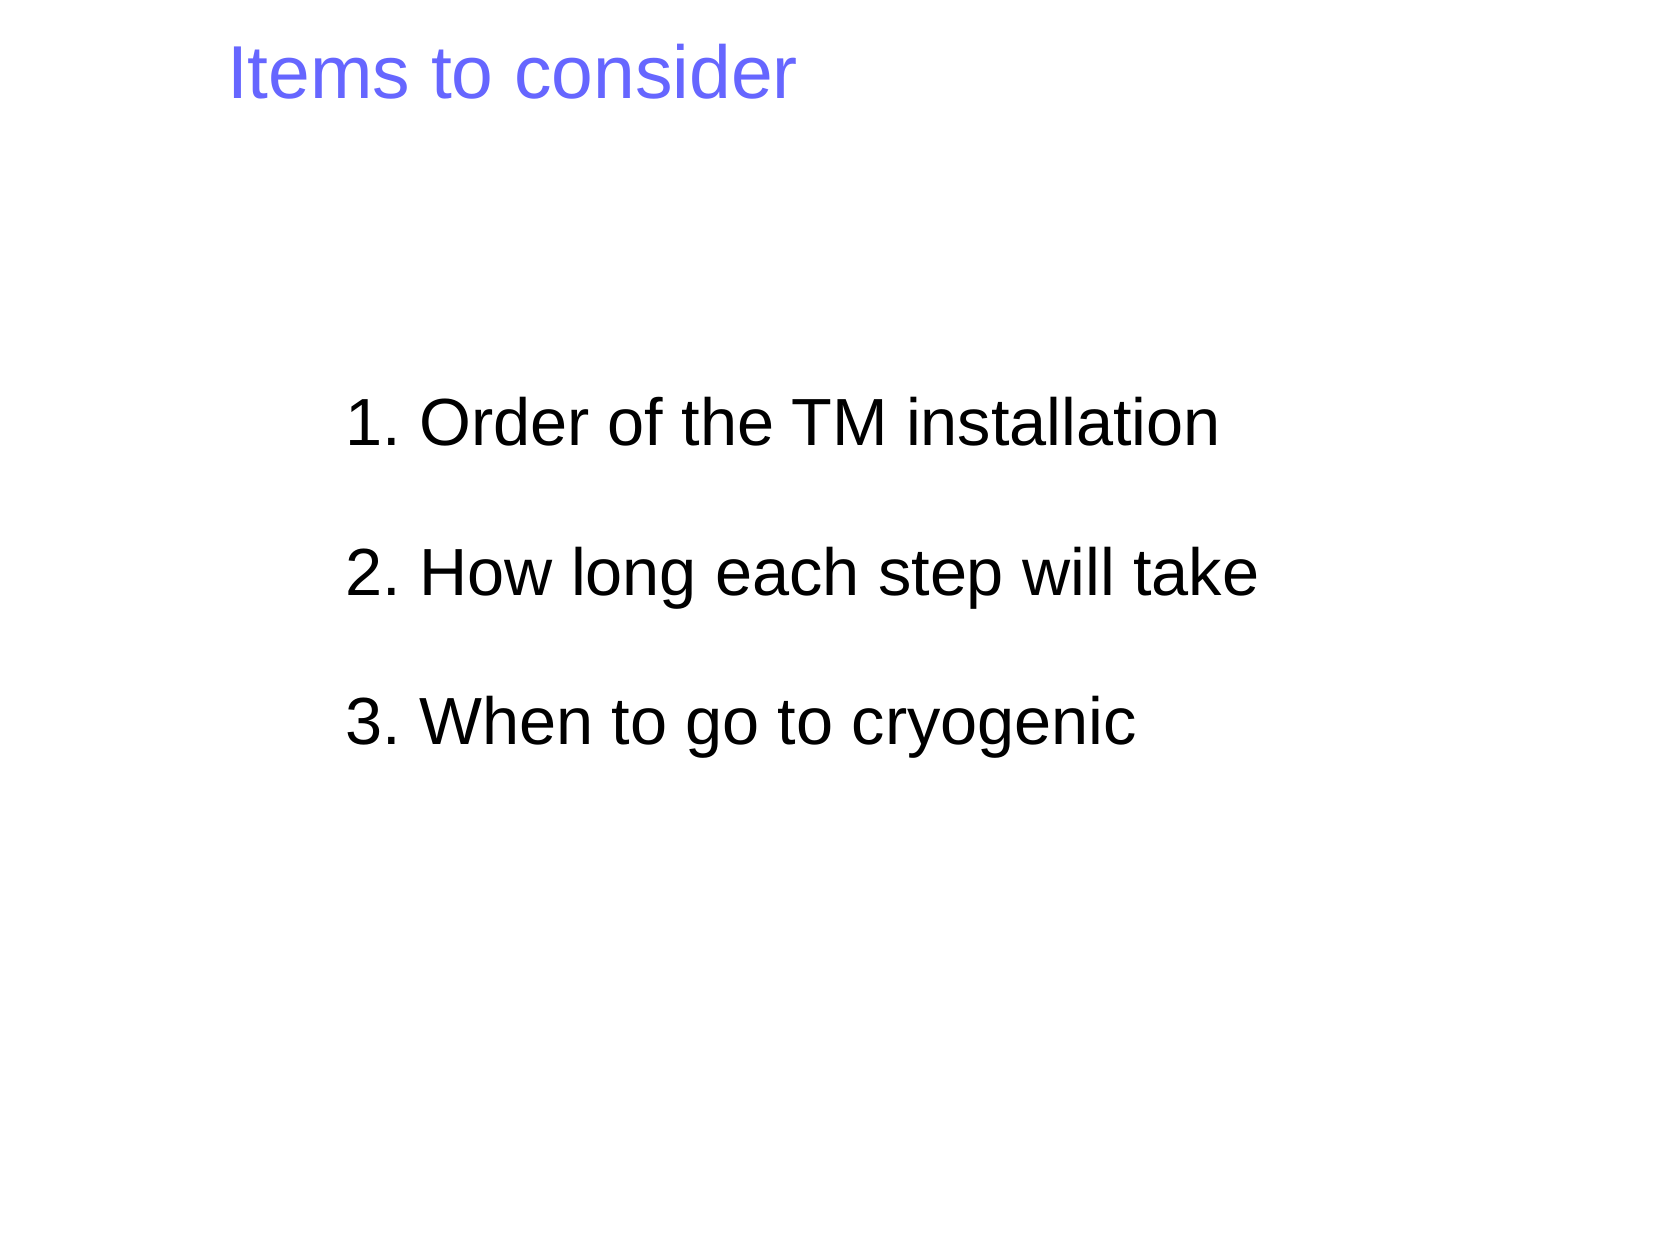

Items to consider
1. Order of the TM installation
2. How long each step will take
3. When to go to cryogenic